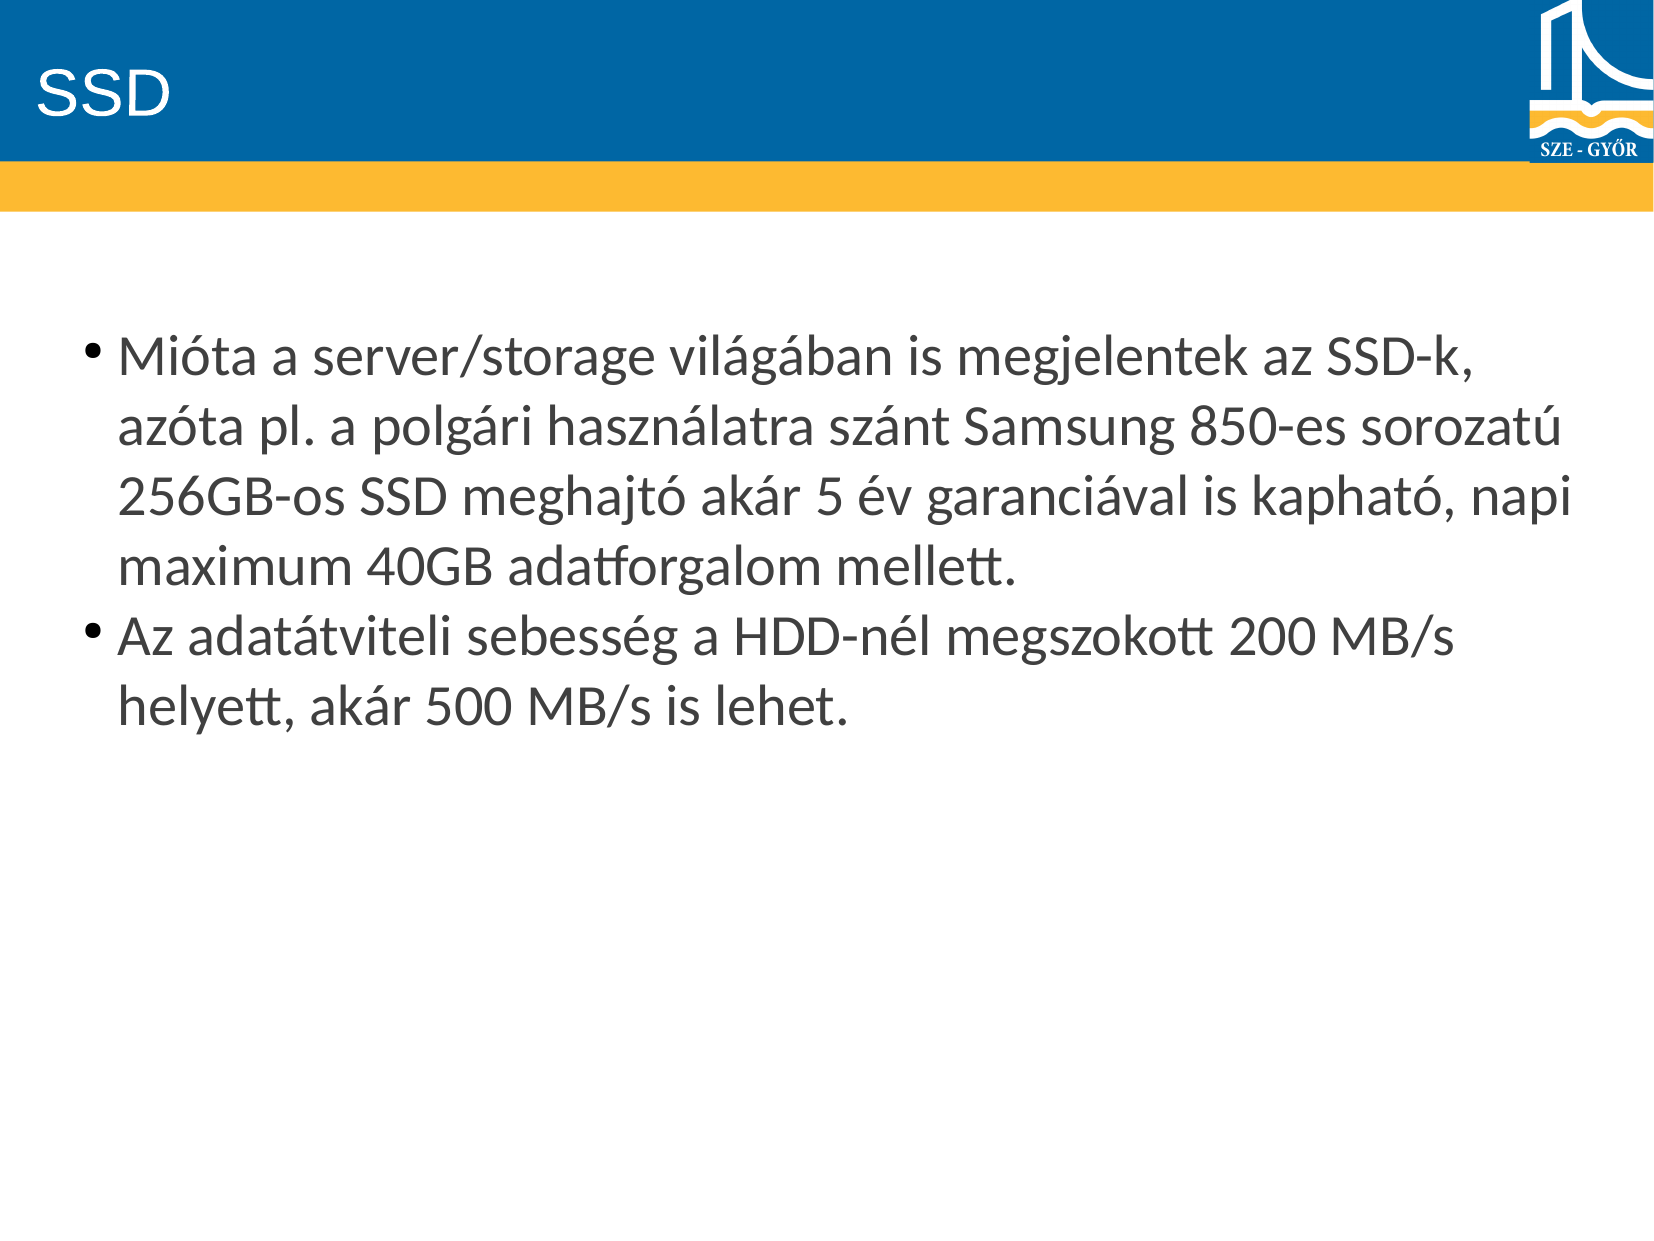

SSD
Mióta a server/storage világában is megjelentek az SSD-k, azóta pl. a polgári használatra szánt Samsung 850-es sorozatú 256GB-os SSD meghajtó akár 5 év garanciával is kapható, napi maximum 40GB adatforgalom mellett.
Az adatátviteli sebesség a HDD-nél megszokott 200 MB/s helyett, akár 500 MB/s is lehet.